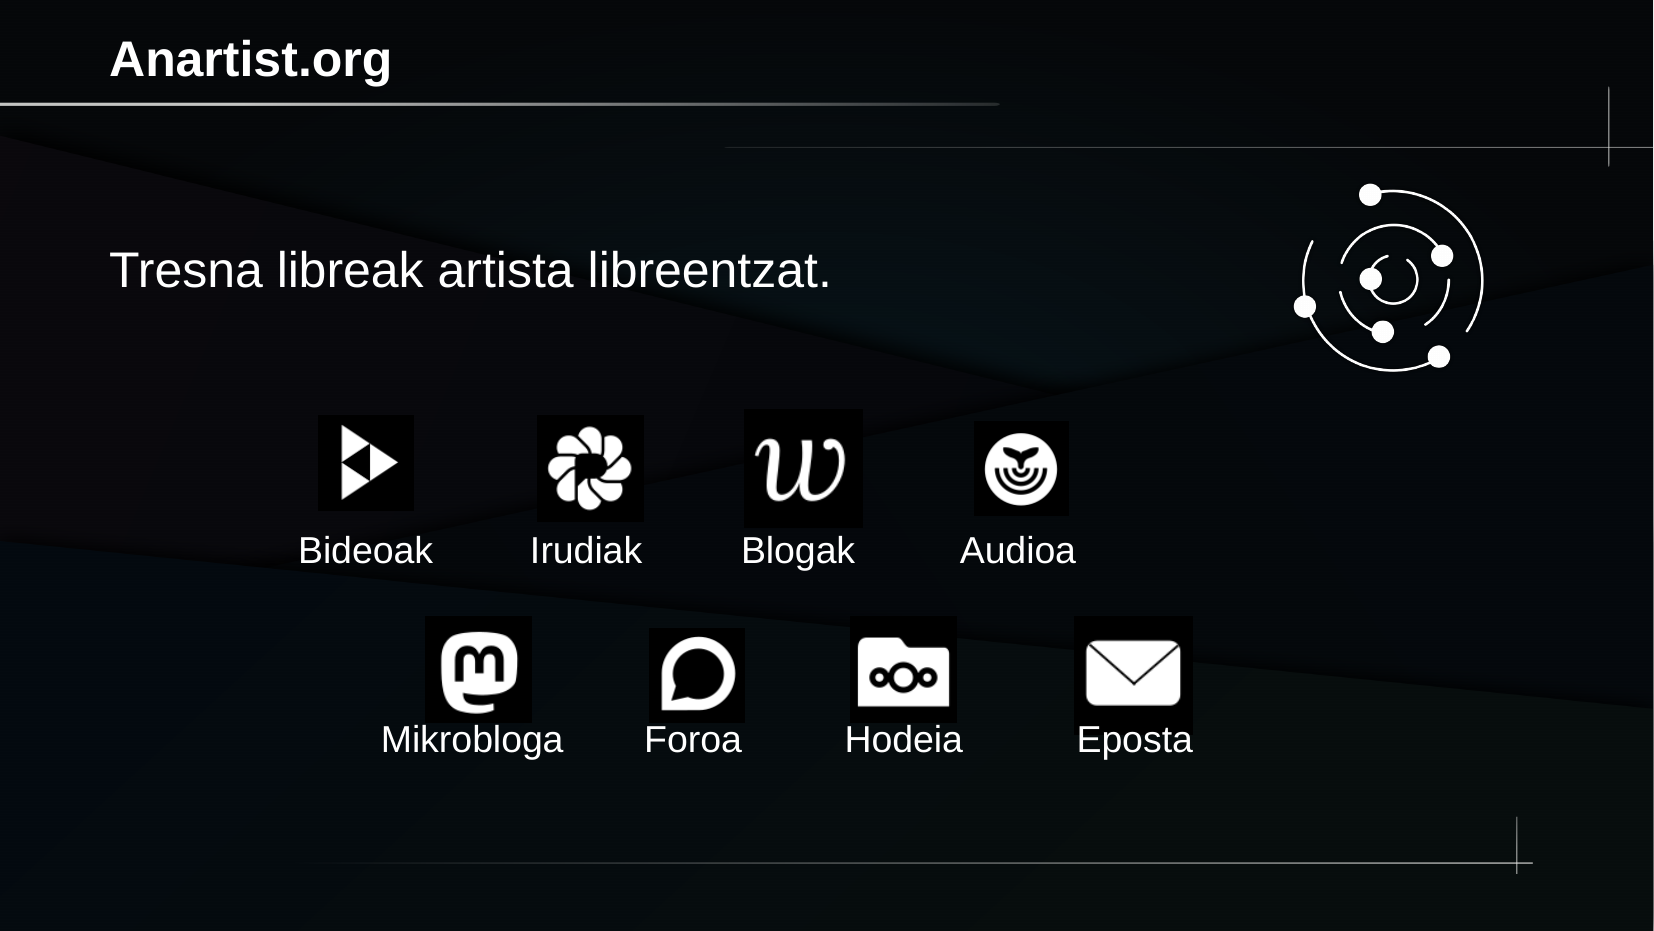

Anartist.org
Tresna libreak artista libreentzat.
Bideoak	 	 Irudiak		Blogak	 Audioa
Mikrobloga	 Foroa		 Hodeia	 	 Eposta